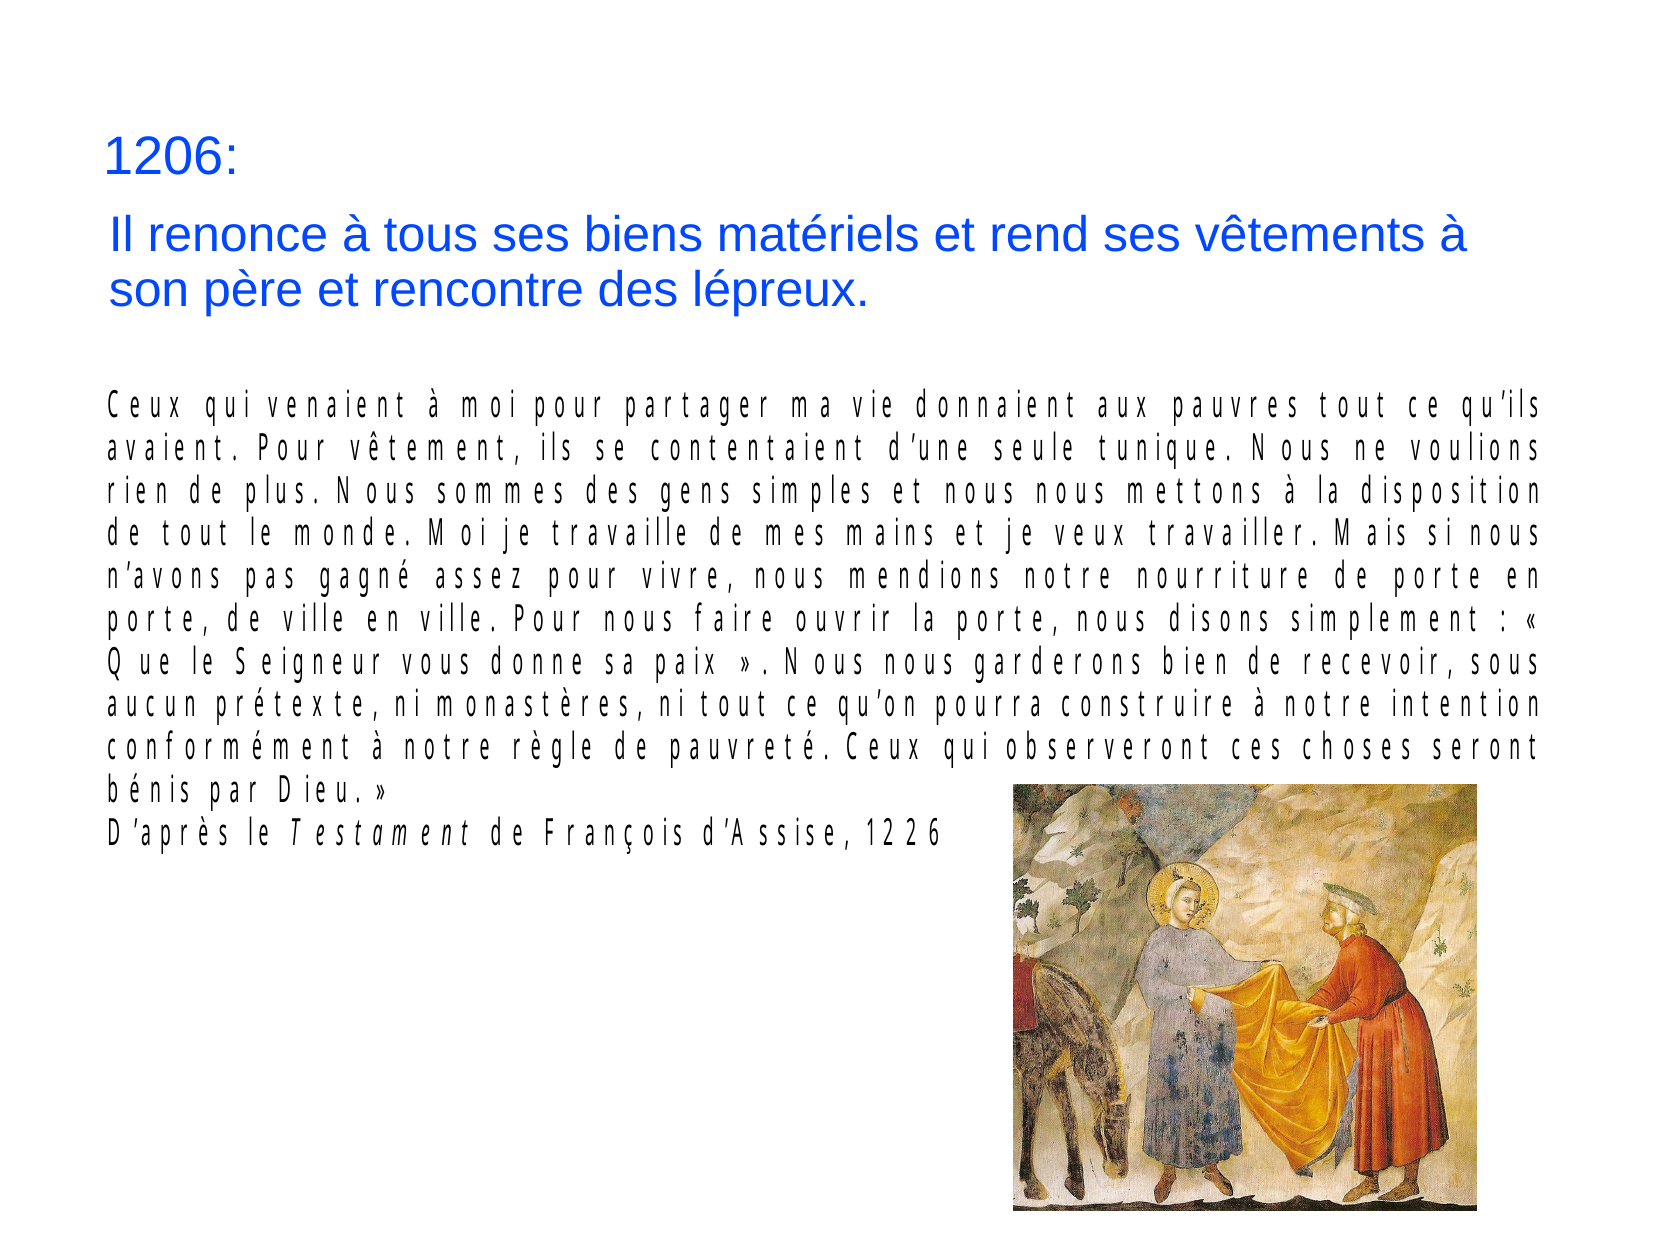

1206:
Il renonce à tous ses biens matériels et rend ses vêtements à son père et rencontre des lépreux.